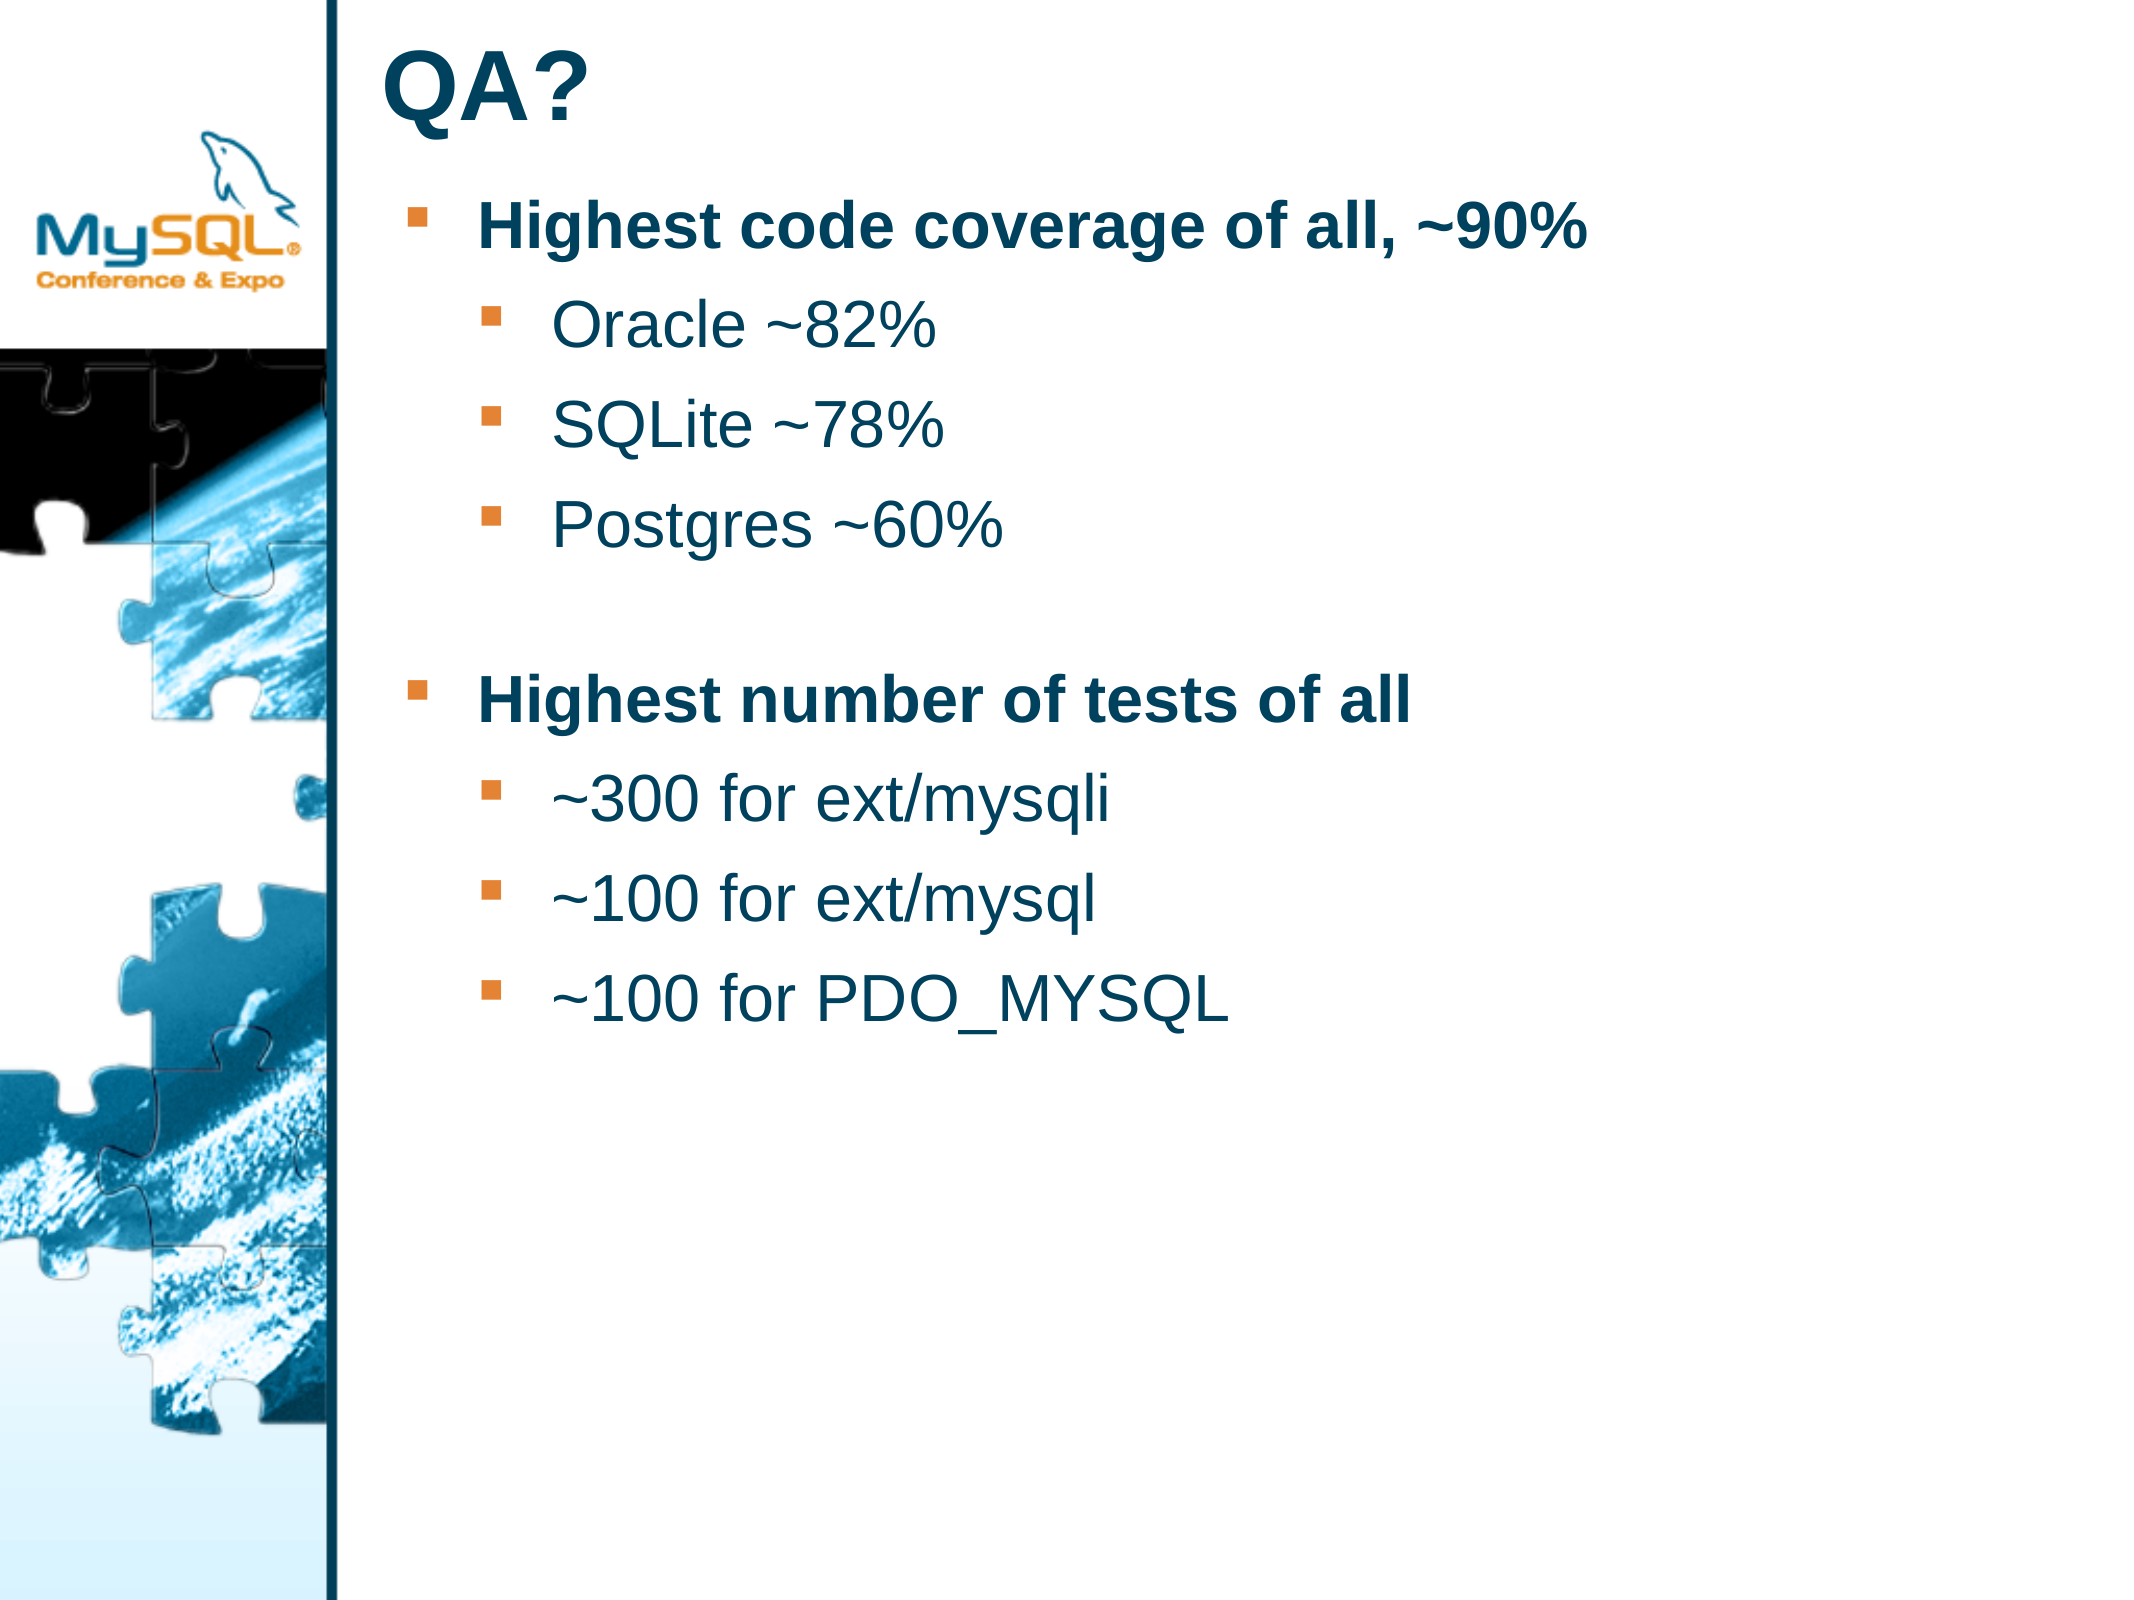

# QA?
Highest code coverage of all, ~90%
Oracle ~82%
SQLite ~78%
Postgres ~60%
Highest number of tests of all
~300 for ext/mysqli
~100 for ext/mysql
~100 for PDO_MYSQL